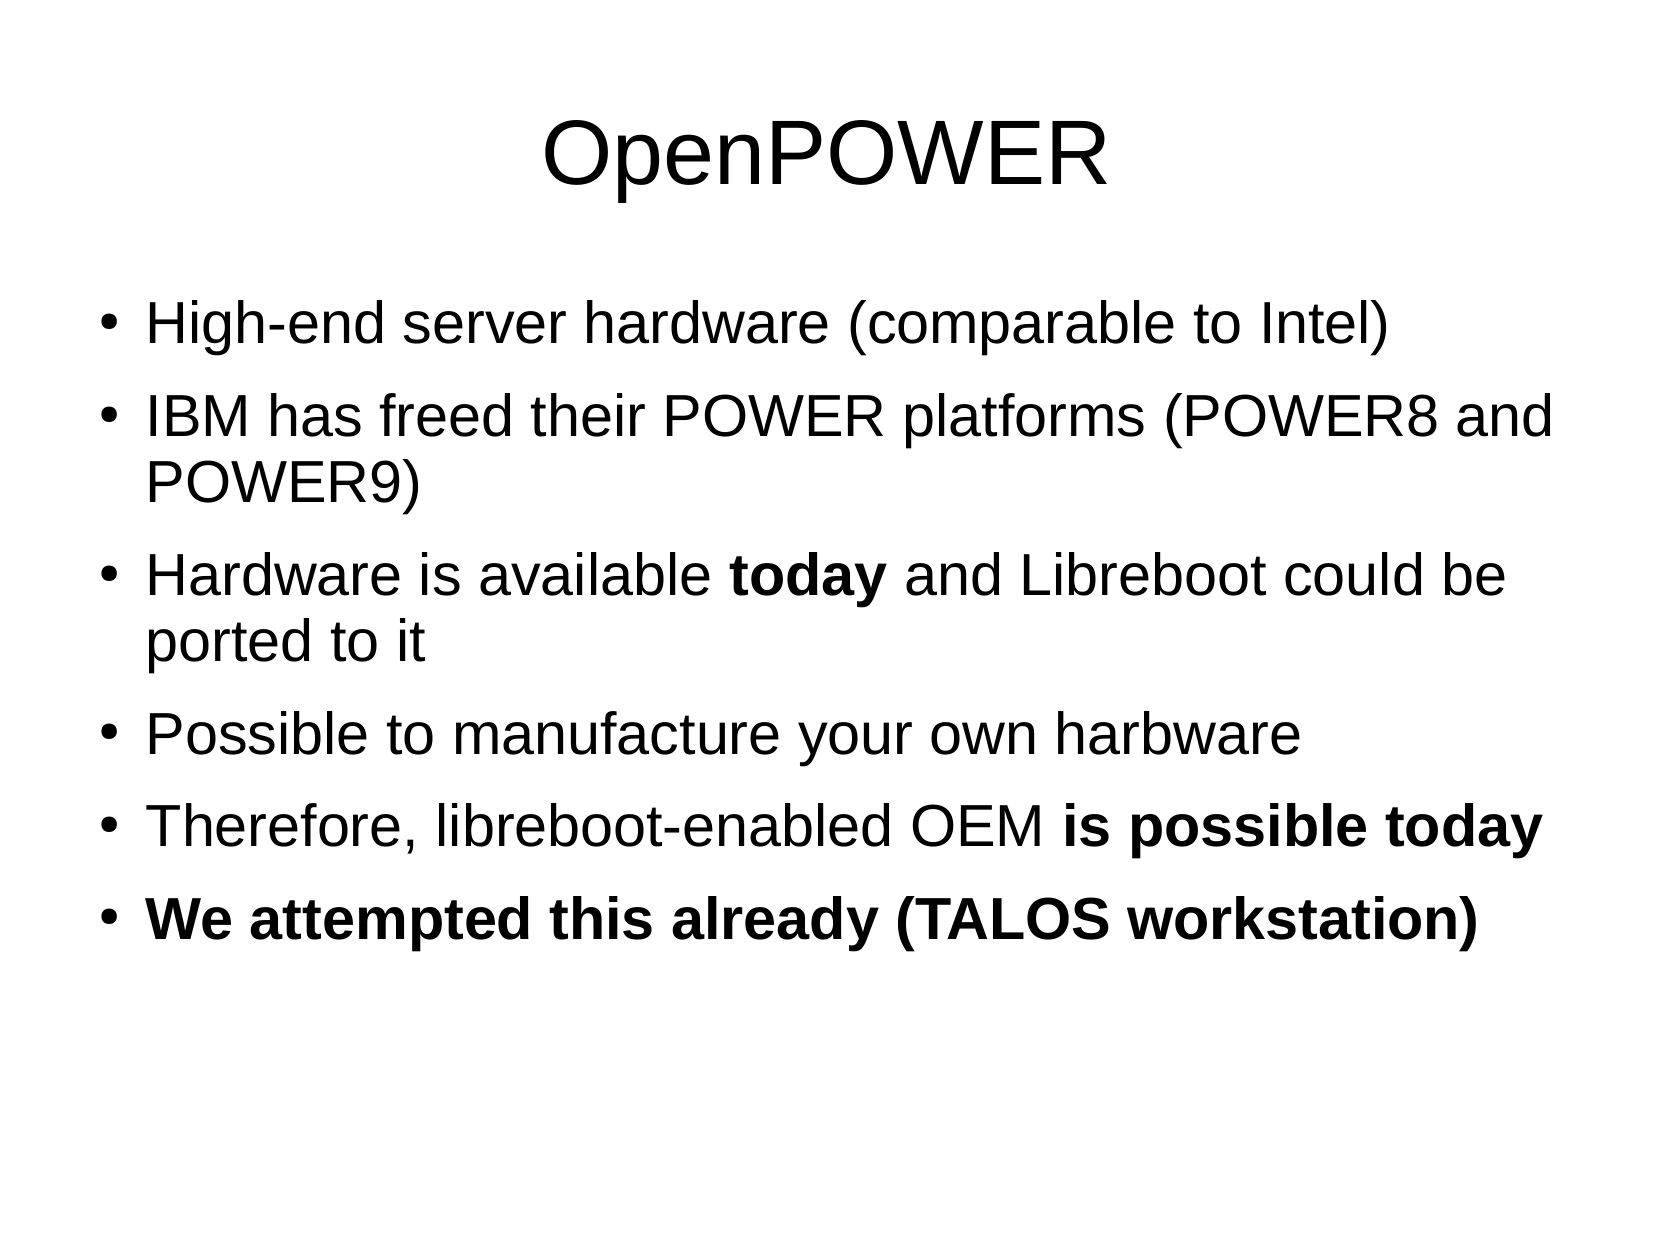

# OpenPOWER
High-end server hardware (comparable to Intel)
IBM has freed their POWER platforms (POWER8 and POWER9)
Hardware is available today and Libreboot could be ported to it
Possible to manufacture your own harbware
Therefore, libreboot-enabled OEM is possible today
We attempted this already (TALOS workstation)